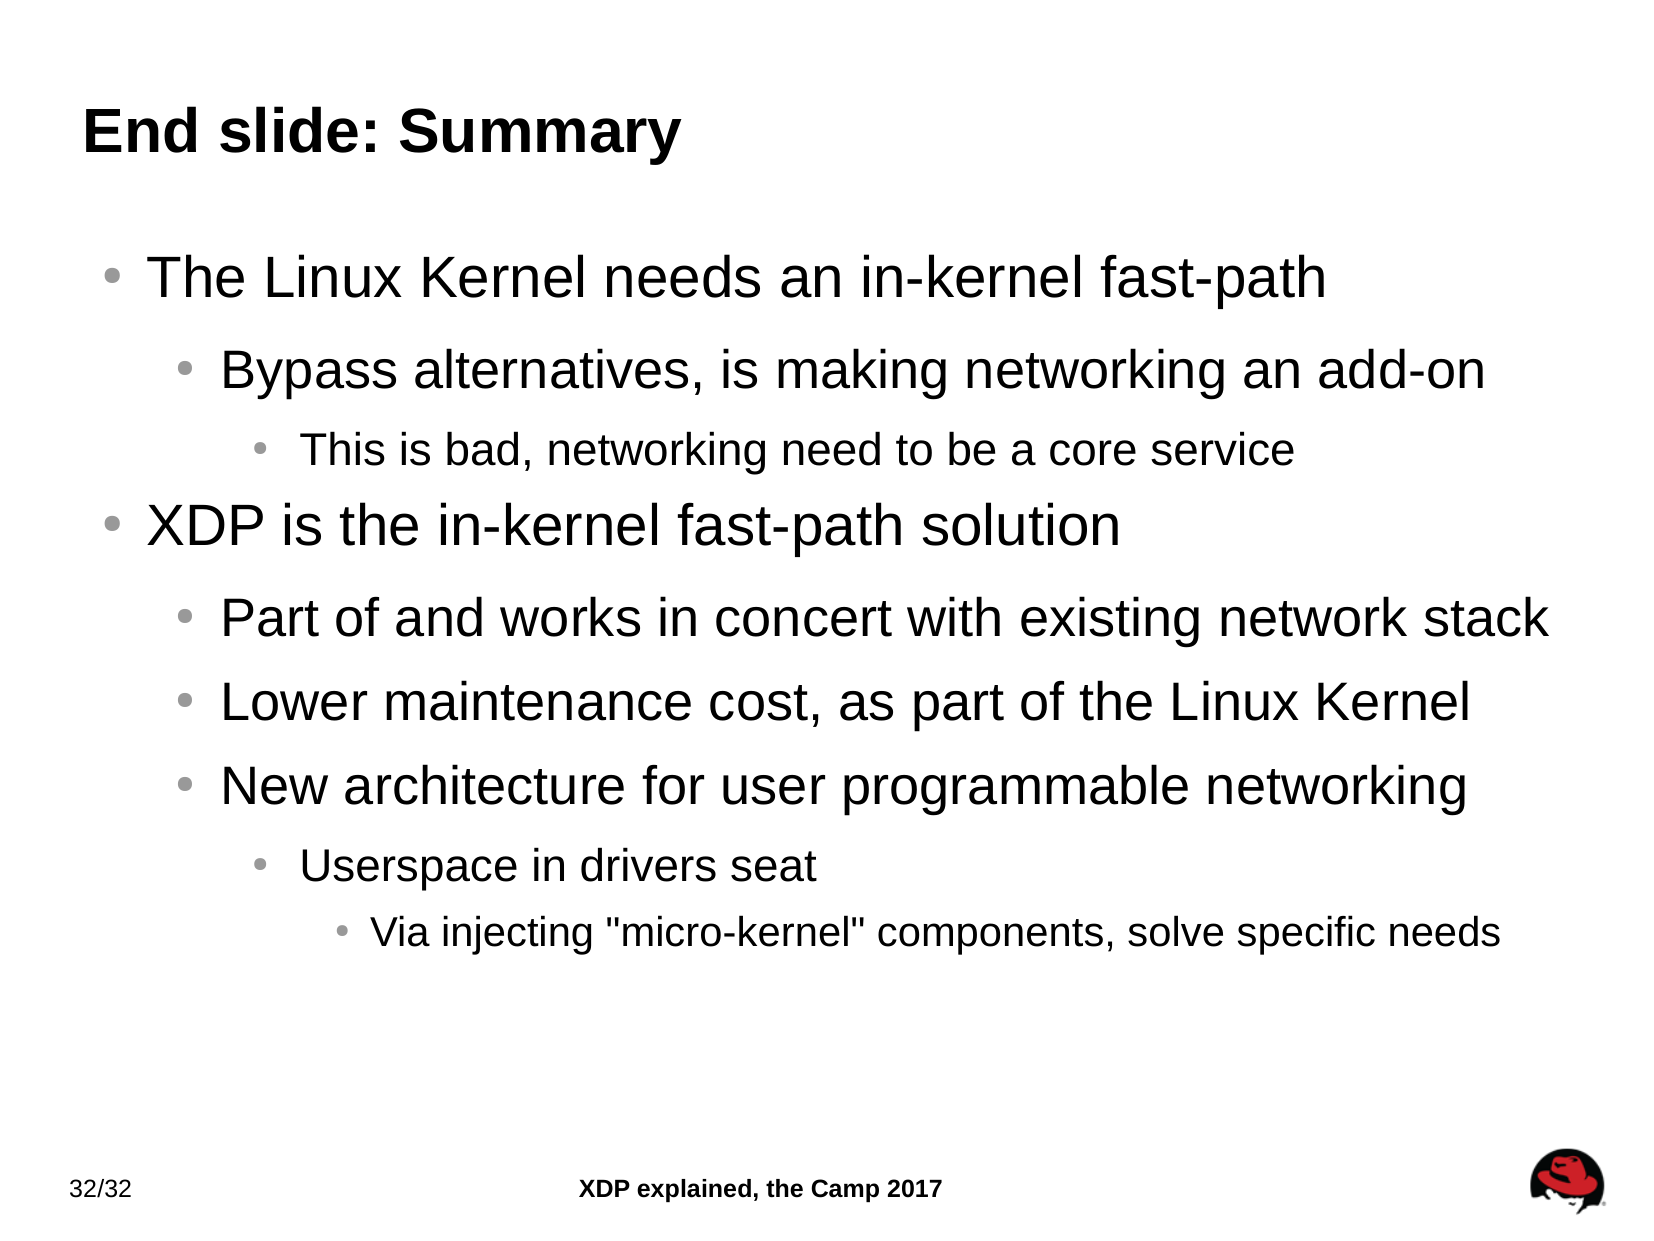

# End slide: Summary
The Linux Kernel needs an in-kernel fast-path
Bypass alternatives, is making networking an add-on
This is bad, networking need to be a core service
XDP is the in-kernel fast-path solution
Part of and works in concert with existing network stack
Lower maintenance cost, as part of the Linux Kernel
New architecture for user programmable networking
Userspace in drivers seat
Via injecting "micro-kernel" components, solve specific needs